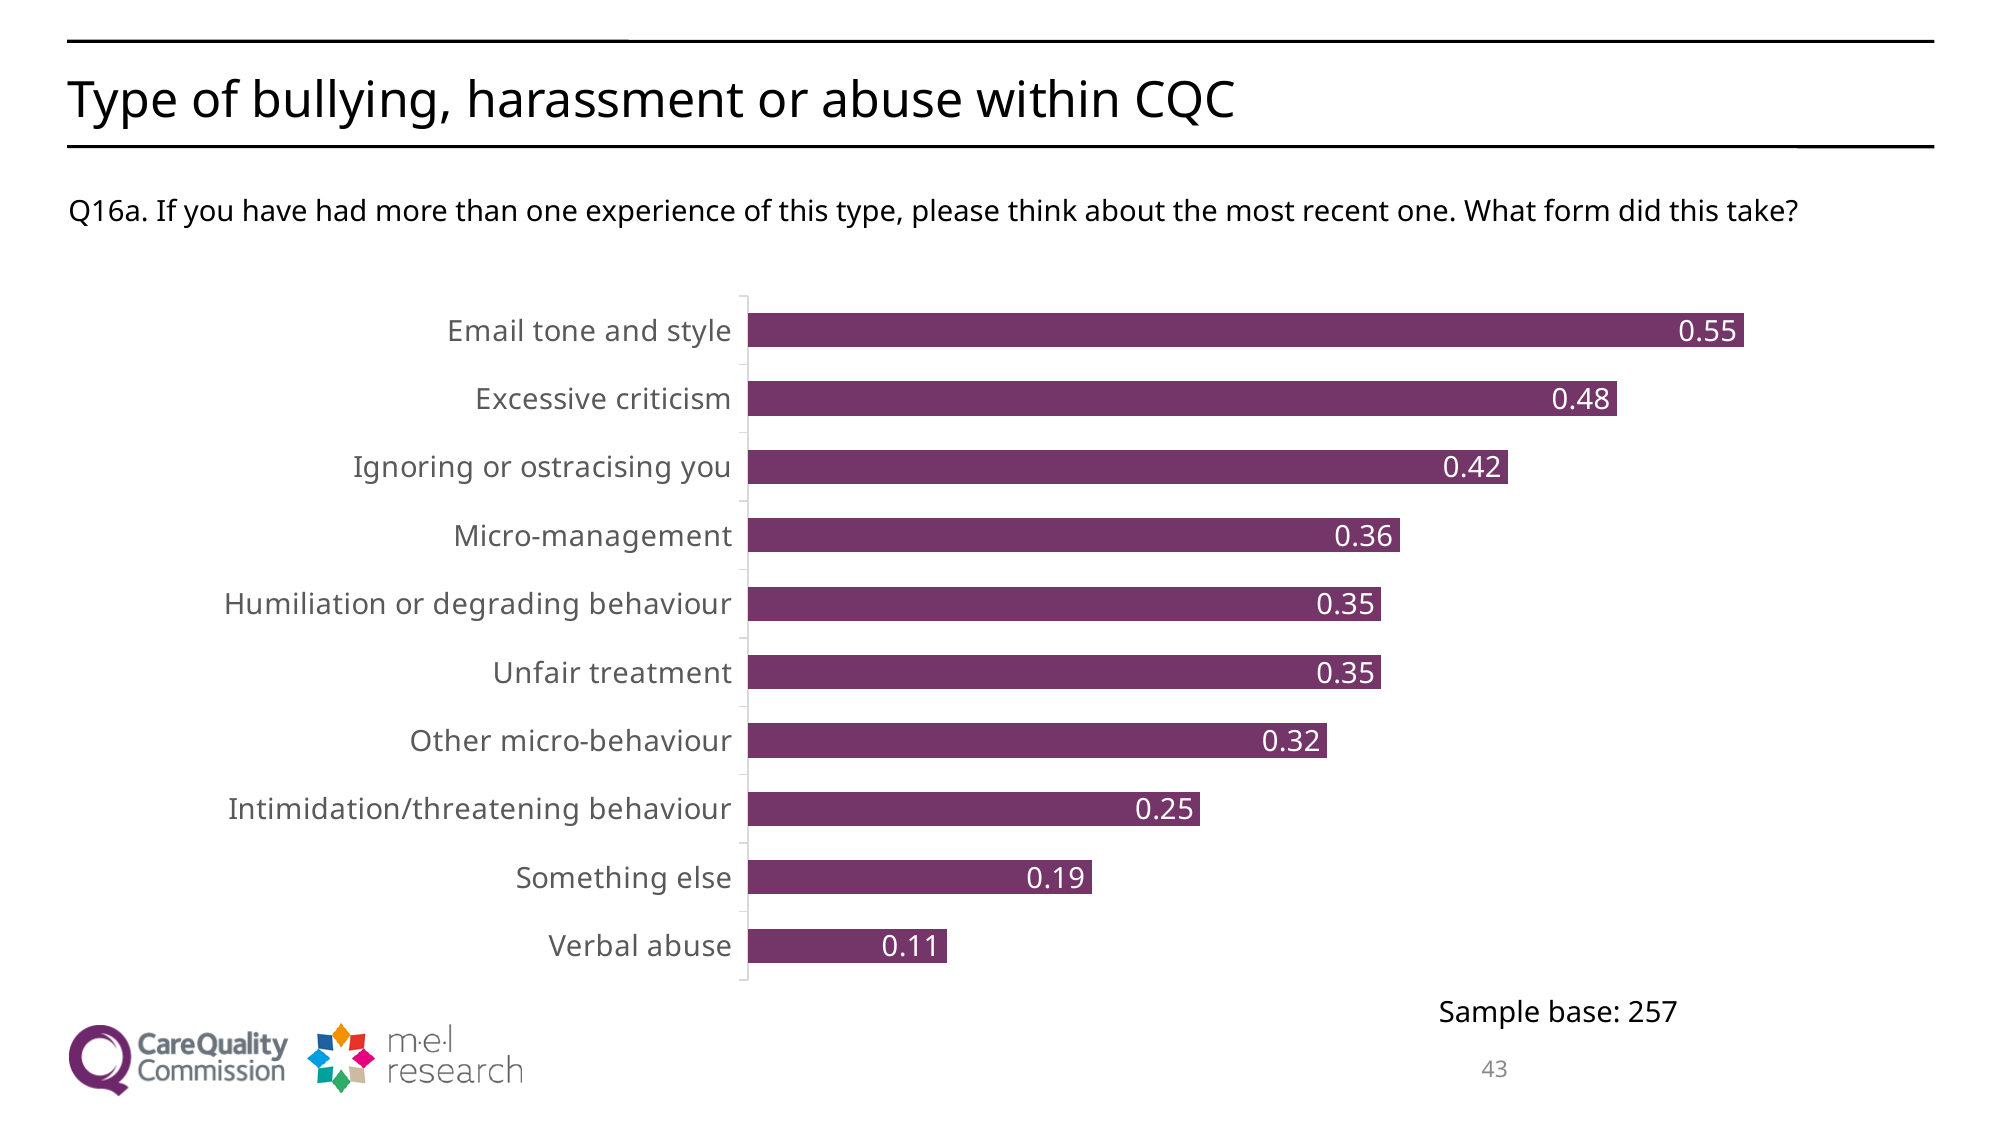

# Type of bullying, harassment or abuse within CQC
Q16a. If you have had more than one experience of this type, please think about the most recent one. What form did this take?
### Chart
| Category | x |
|---|---|
| Email tone and style | 0.55 |
| Excessive criticism | 0.48 |
| Ignoring or ostracising you | 0.42 |
| Micro-management | 0.36 |
| Humiliation or degrading behaviour | 0.35 |
| Unfair treatment | 0.35 |
| Other micro-behaviour | 0.32 |
| Intimidation/threatening behaviour | 0.25 |
| Something else | 0.19 |
| Verbal abuse | 0.11 |Sample base: 257
41